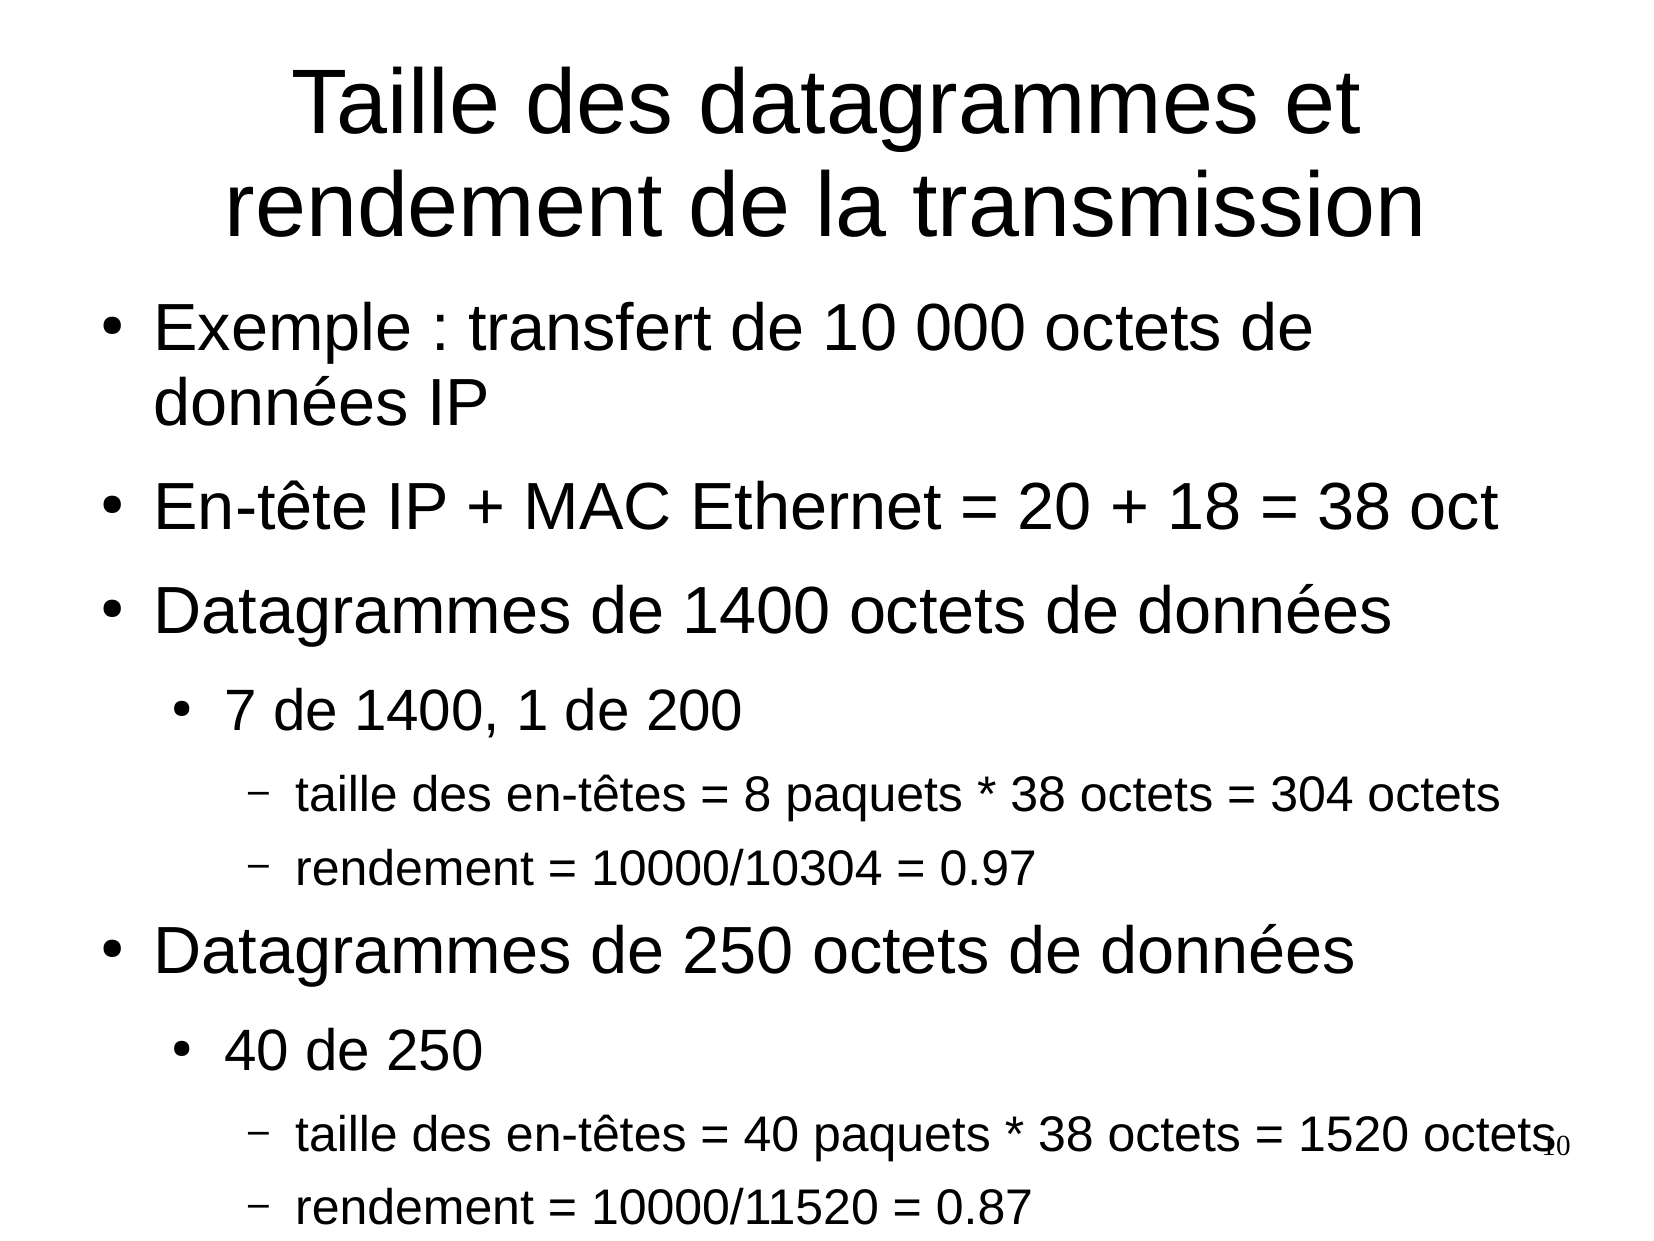

# Taille des datagrammes et rendement de la transmission
Exemple : transfert de 10 000 octets de données IP
En-tête IP + MAC Ethernet = 20 + 18 = 38 oct
Datagrammes de 1400 octets de données
7 de 1400, 1 de 200
taille des en-têtes = 8 paquets * 38 octets = 304 octets
rendement = 10000/10304 = 0.97
Datagrammes de 250 octets de données
40 de 250
taille des en-têtes = 40 paquets * 38 octets = 1520 octets
rendement = 10000/11520 = 0.87
10